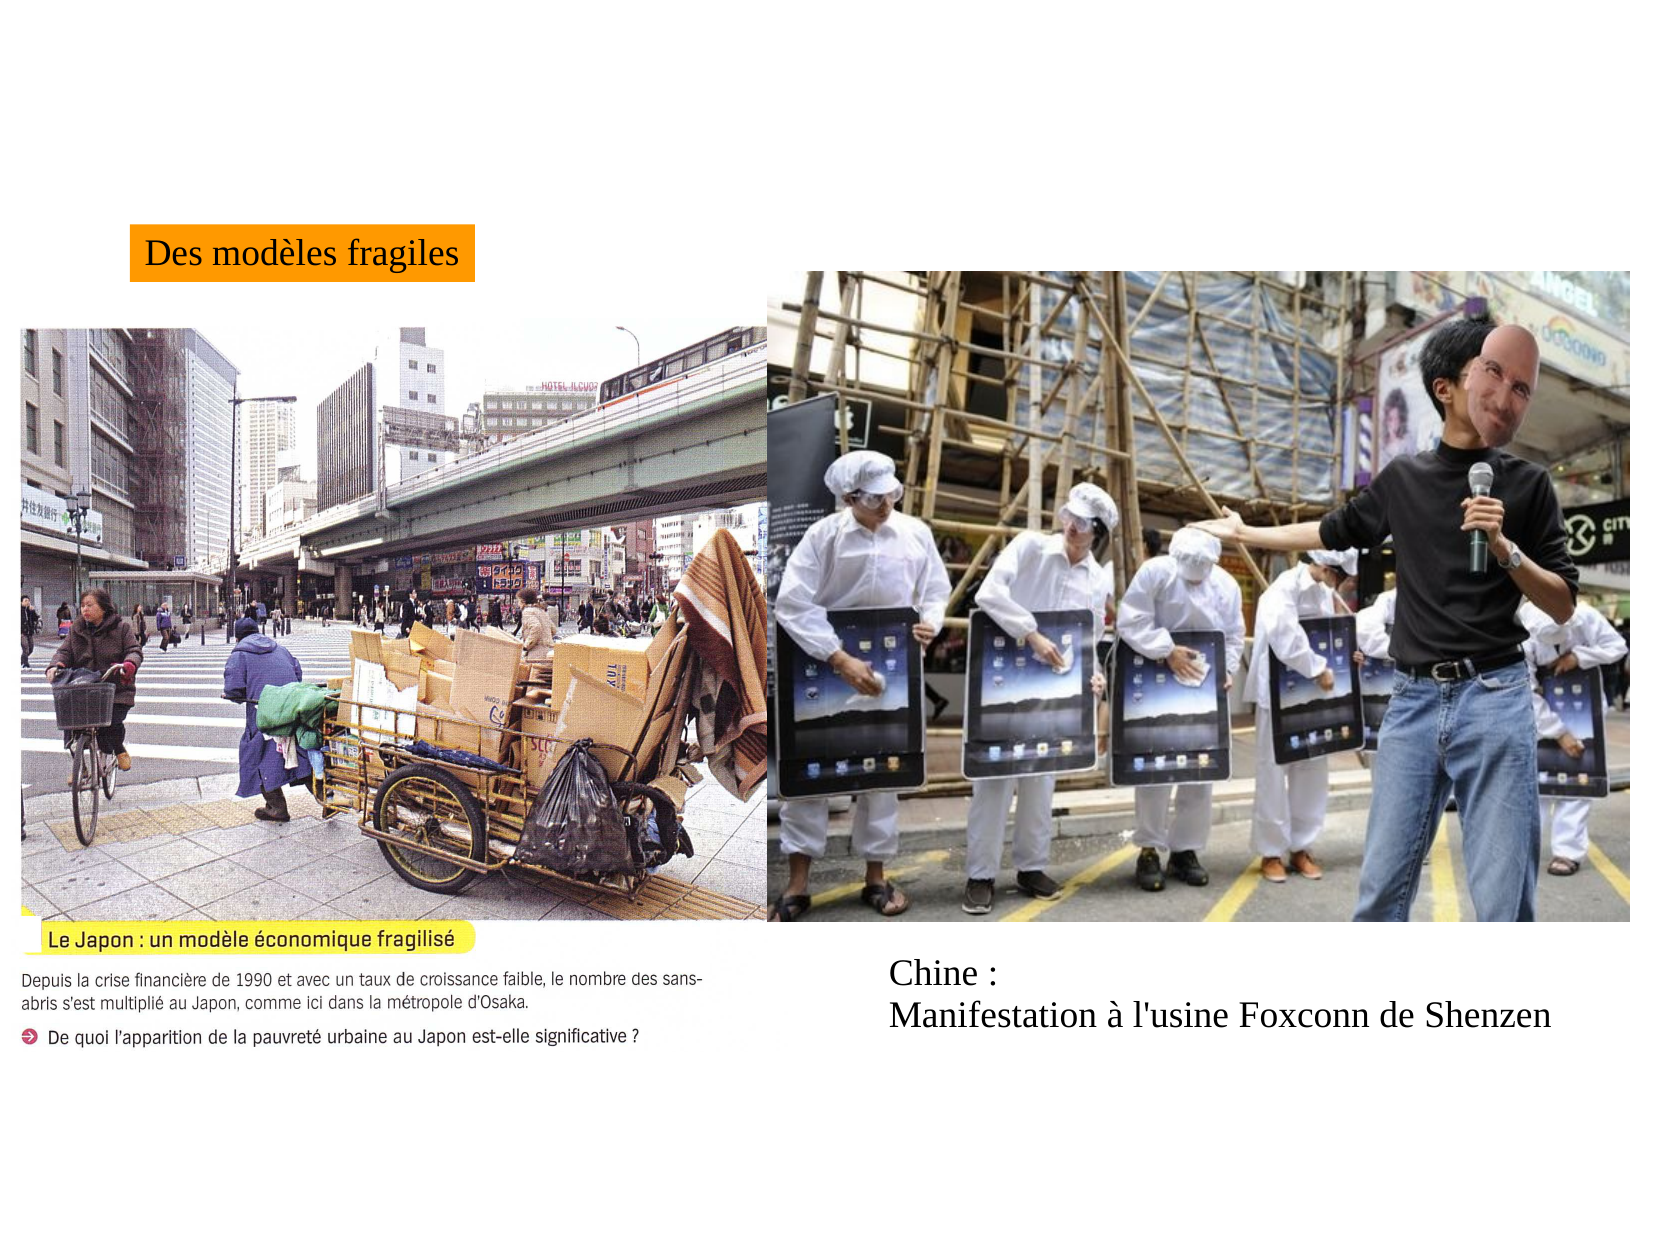

Des modèles fragiles
Chine :
Manifestation à l'usine Foxconn de Shenzen